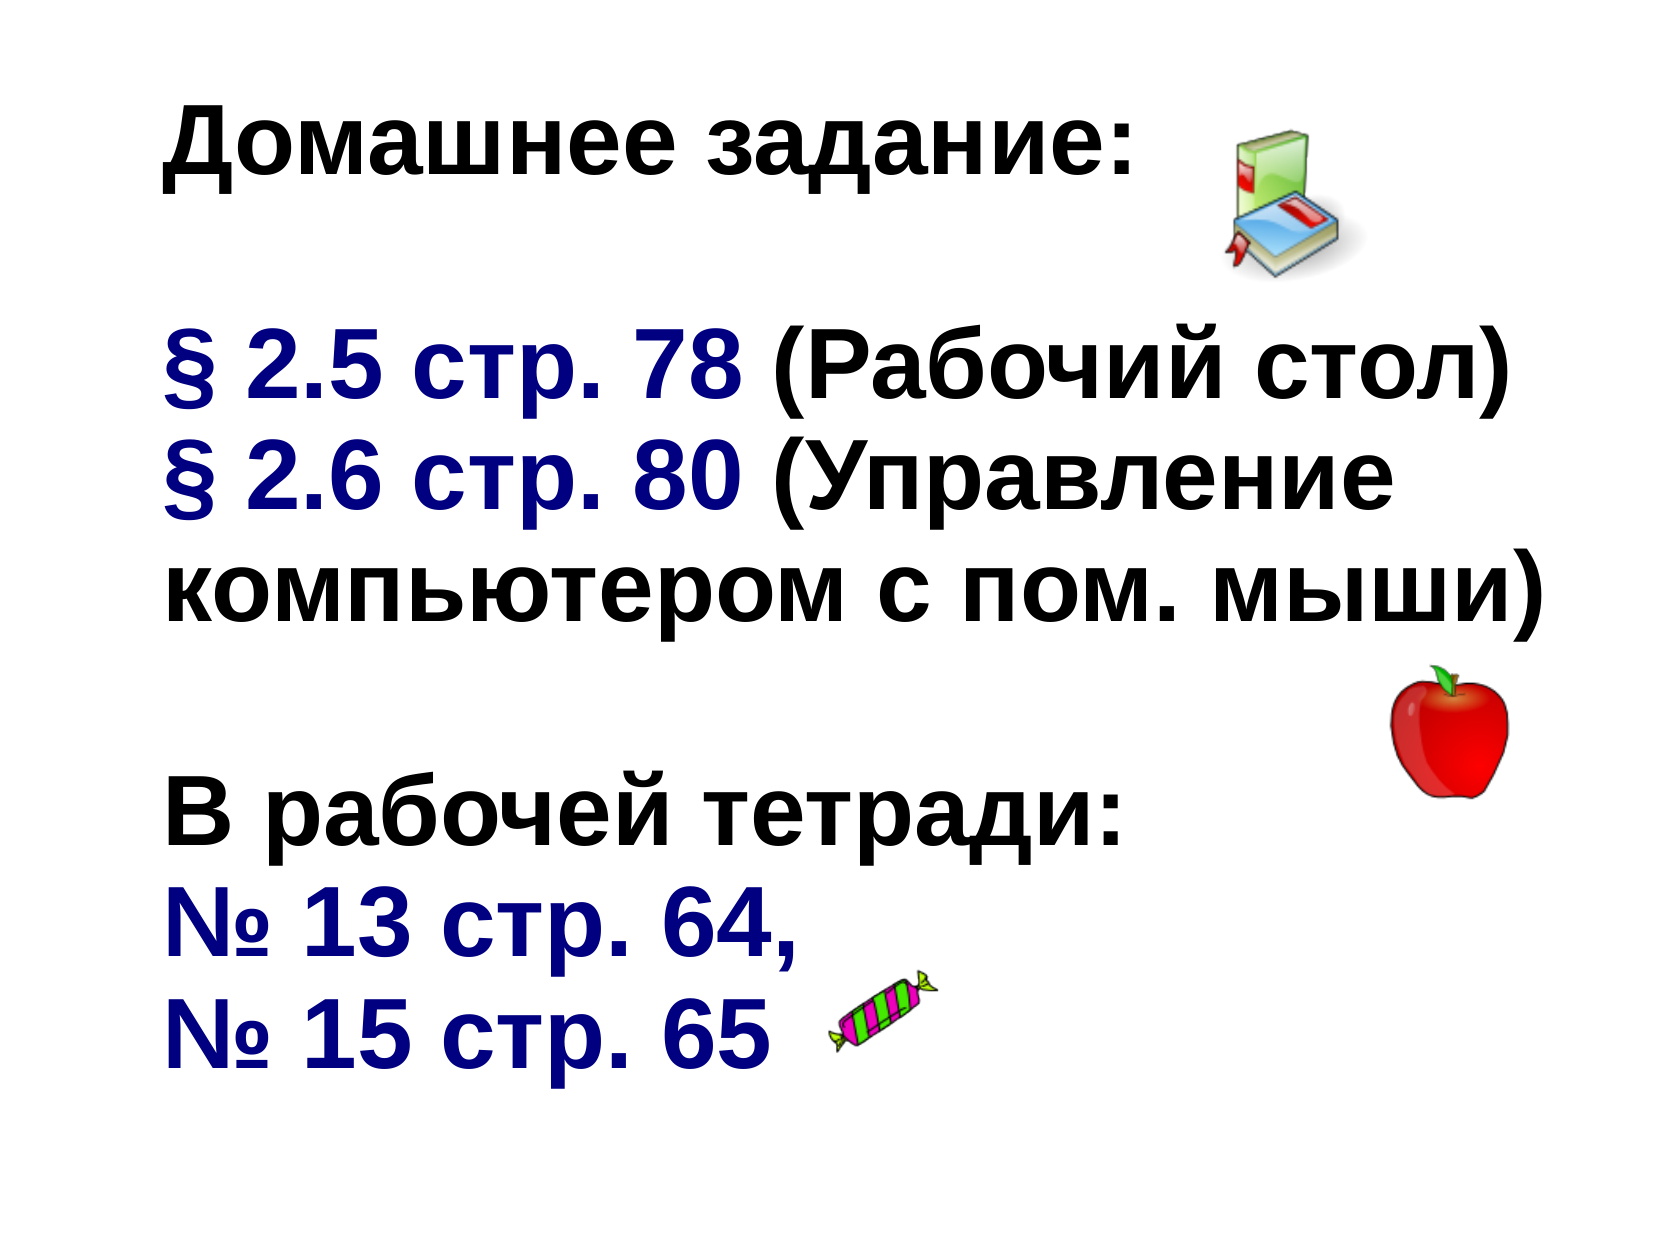

Домашнее задание:
§ 2.5 стр. 78 (Рабочий стол)
§ 2.6 стр. 80 (Управление компьютером с пом. мыши)
В рабочей тетради:
№ 13 стр. 64,
№ 15 стр. 65